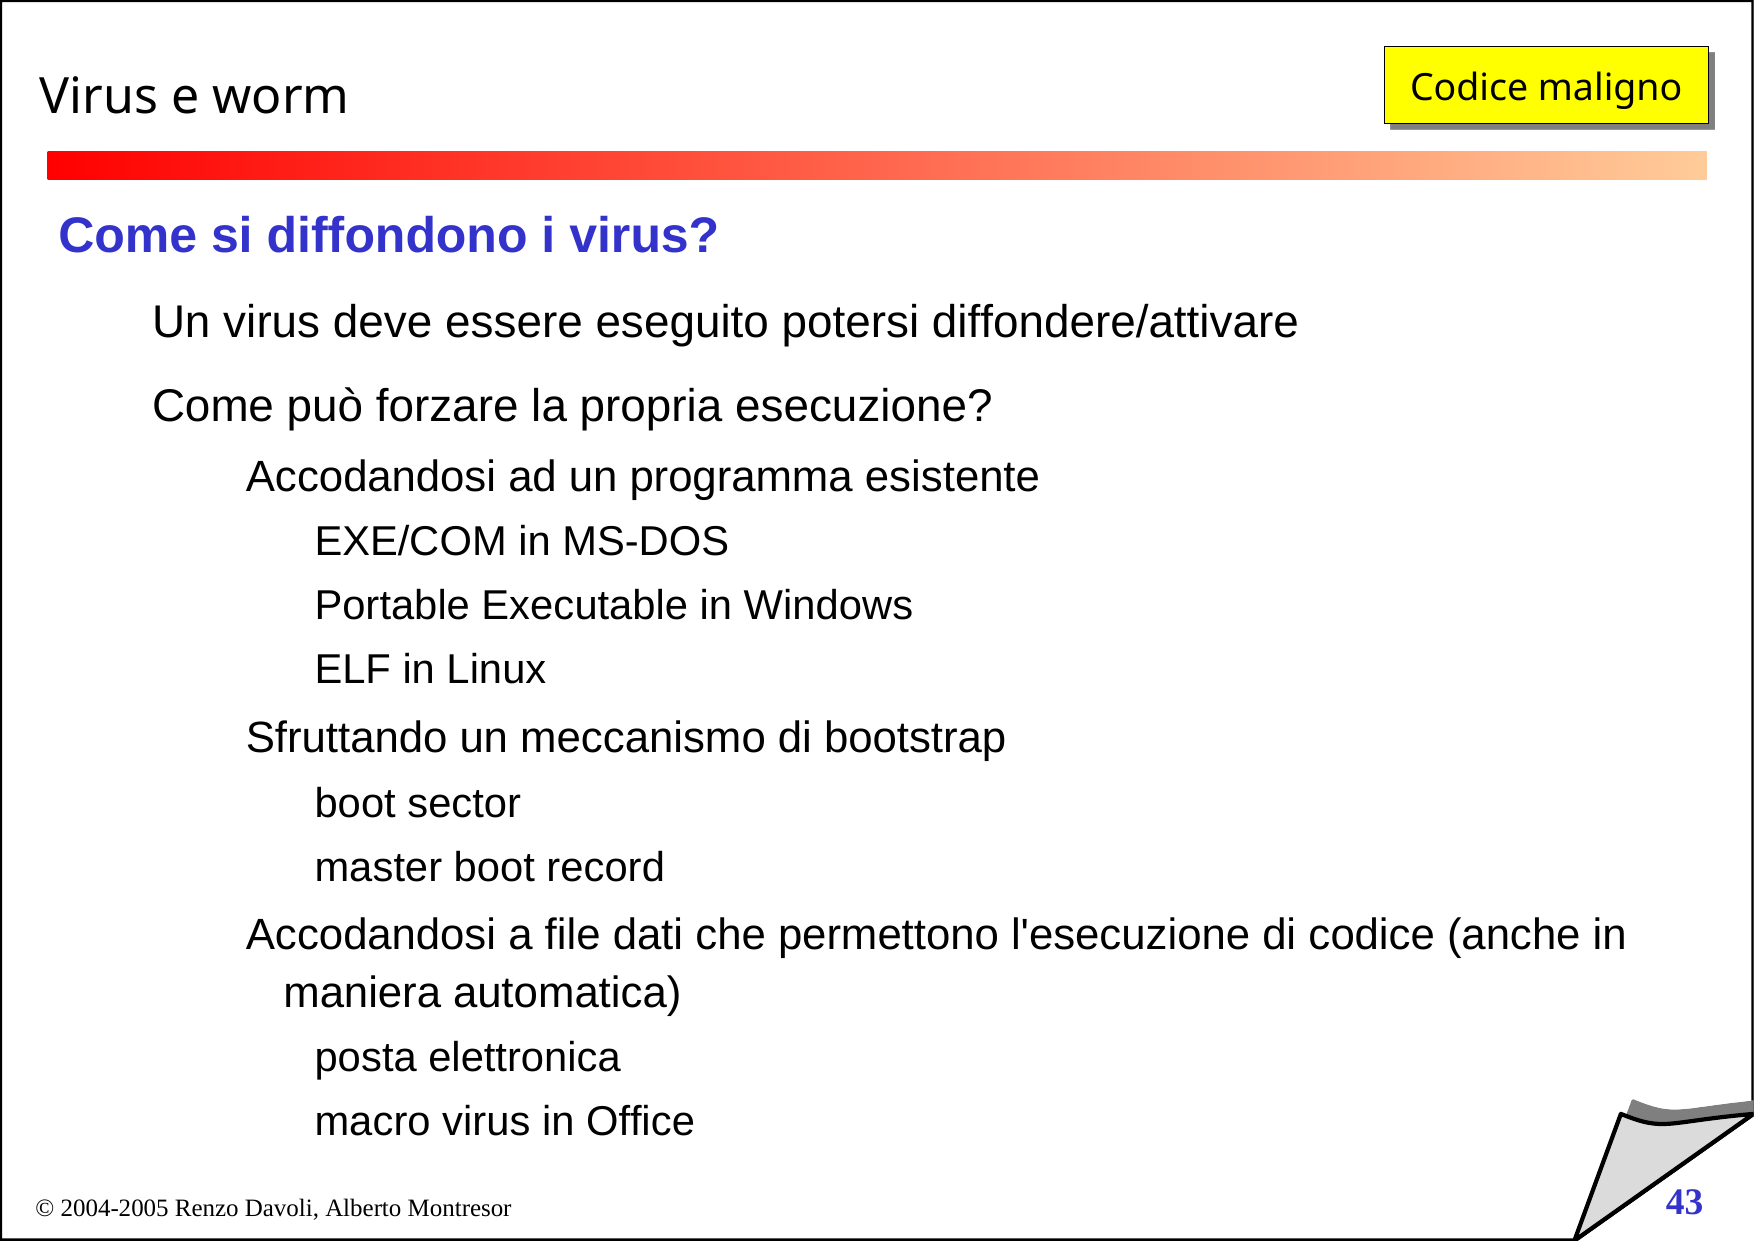

Codice maligno
# Virus e worm
Come si diffondono i virus?
Un virus deve essere eseguito potersi diffondere/attivare
Come può forzare la propria esecuzione?
Accodandosi ad un programma esistente
EXE/COM in MS-DOS
Portable Executable in Windows
ELF in Linux
Sfruttando un meccanismo di bootstrap
boot sector
master boot record
Accodandosi a file dati che permettono l'esecuzione di codice (anche in maniera automatica)
posta elettronica
macro virus in Office